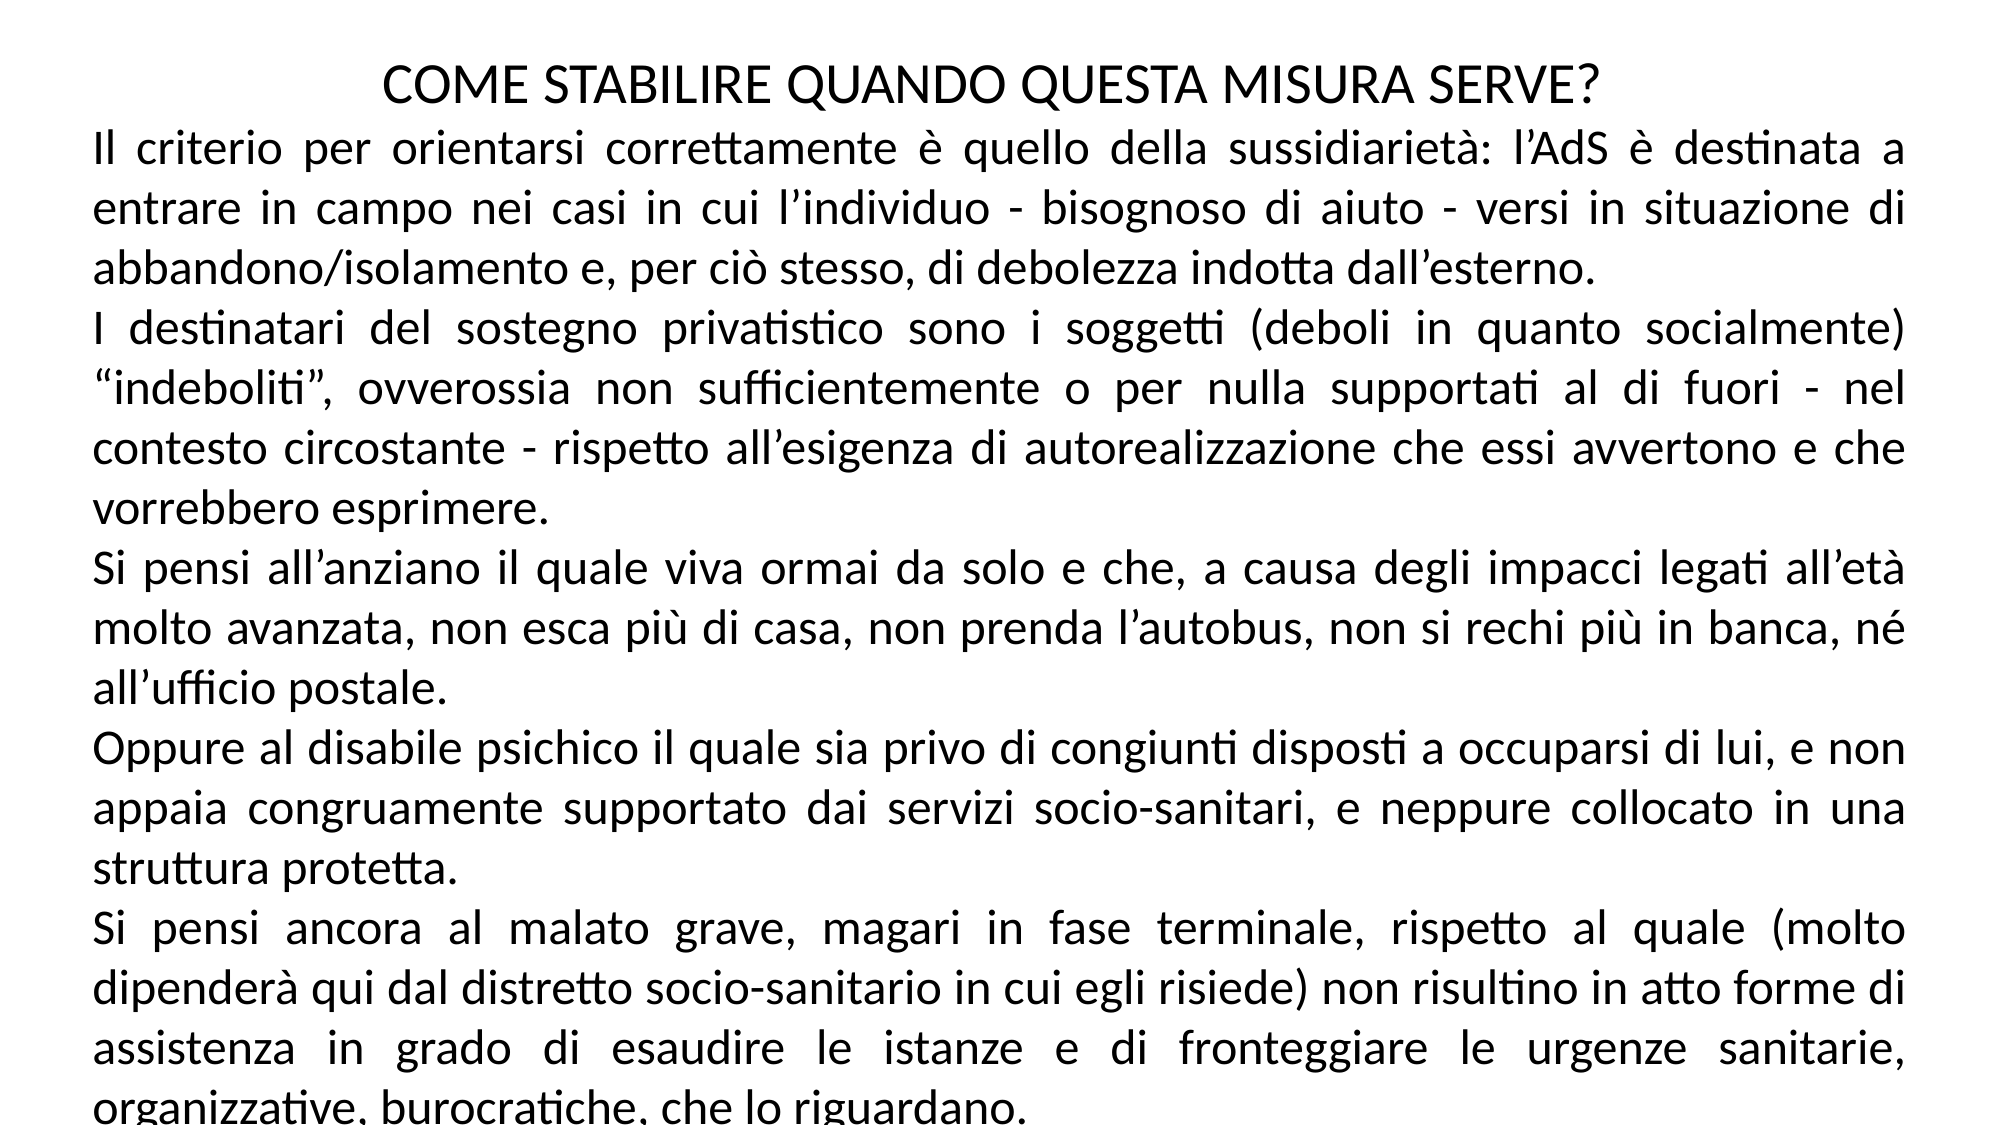

COME STABILIRE QUANDO QUESTA MISURA SERVE?
Il criterio per orientarsi correttamente è quello della sussidiarietà: l’AdS è destinata a entrare in campo nei casi in cui l’individuo - bisognoso di aiuto - versi in situazione di abbandono/isolamento e, per ciò stesso, di debolezza indotta dall’esterno.
I destinatari del sostegno privatistico sono i soggetti (deboli in quanto socialmente) “indeboliti”, ovverossia non sufficientemente o per nulla supportati al di fuori - nel contesto circostante - rispetto all’esigenza di autorealizzazione che essi avvertono e che vorrebbero esprimere.
Si pensi all’anziano il quale viva ormai da solo e che, a causa degli impacci legati all’età molto avanzata, non esca più di casa, non prenda l’autobus, non si rechi più in banca, né all’ufficio postale.
Oppure al disabile psichico il quale sia privo di congiunti disposti a occuparsi di lui, e non appaia congruamente supportato dai servizi socio-sanitari, e neppure collocato in una struttura protetta.
Si pensi ancora al malato grave, magari in fase terminale, rispetto al quale (molto dipenderà qui dal distretto socio-sanitario in cui egli risiede) non risultino in atto forme di assistenza in grado di esaudire le istanze e di fronteggiare le urgenze sanitarie, organizzative, burocratiche, che lo riguardano.